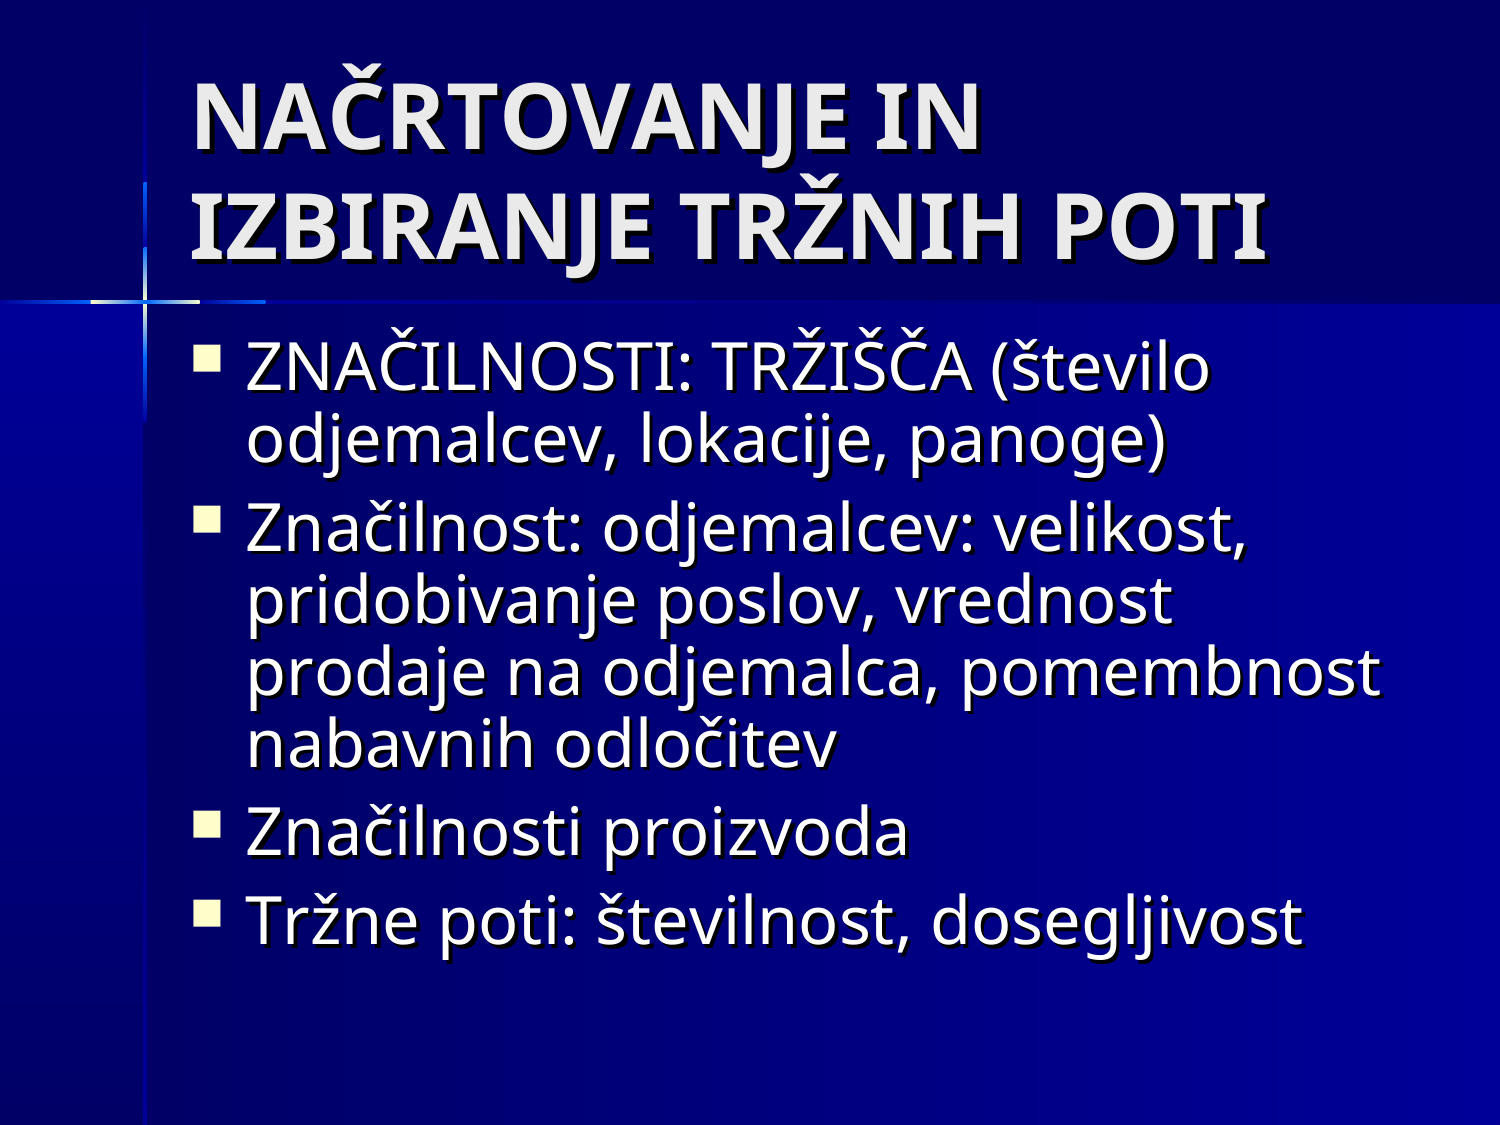

# NAČRTOVANJE IN IZBIRANJE TRŽNIH POTI
ZNAČILNOSTI: TRŽIŠČA (število odjemalcev, lokacije, panoge)
Značilnost: odjemalcev: velikost, pridobivanje poslov, vrednost prodaje na odjemalca, pomembnost nabavnih odločitev
Značilnosti proizvoda
Tržne poti: številnost, dosegljivost